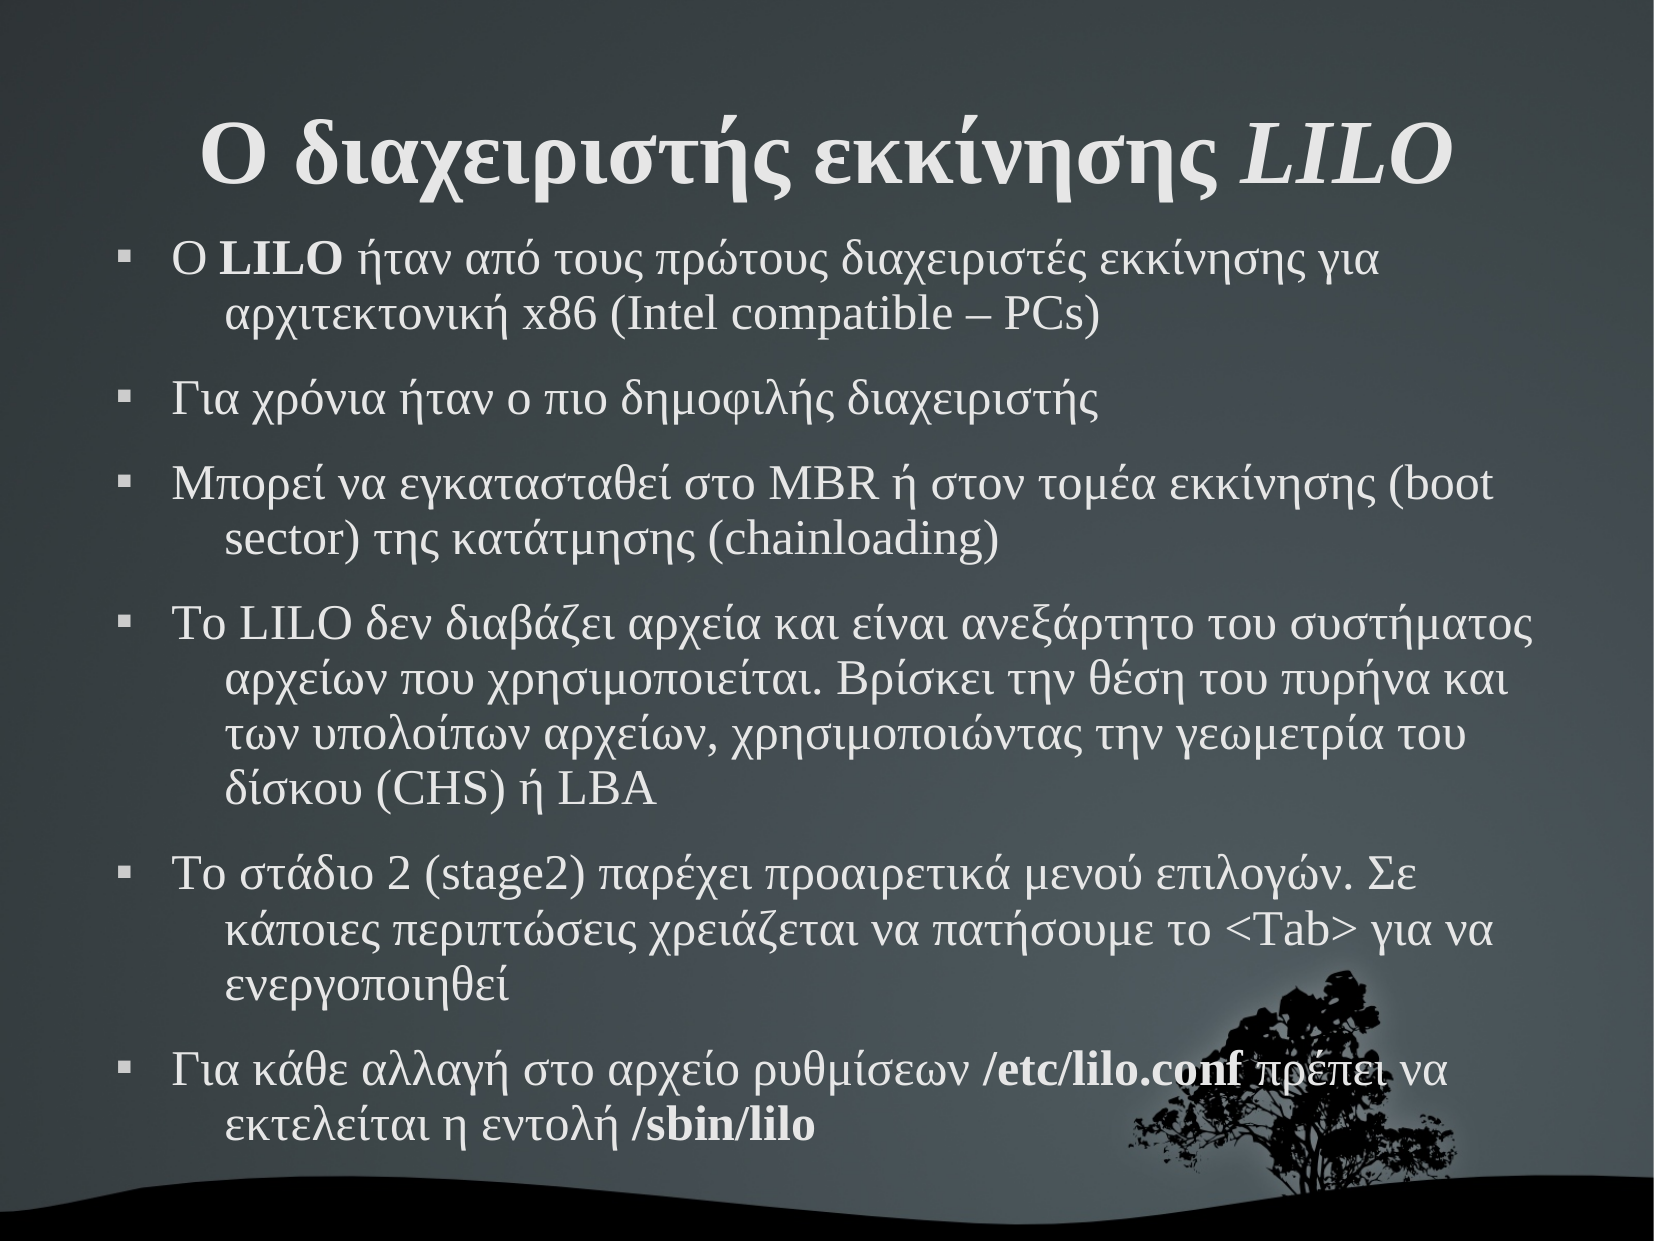

# Ο διαχειριστής εκκίνησης LILO
O LILO ήταν από τους πρώτους διαχειριστές εκκίνησης για αρχιτεκτονική x86 (Intel compatible – PCs)
Για χρόνια ήταν ο πιο δημοφιλής διαχειριστής
Μπορεί να εγκατασταθεί στο MBR ή στον τομέα εκκίνησης (boot sector) της κατάτμησης (chainloading)
To LILO δεν διαβάζει αρχεία και είναι ανεξάρτητο του συστήματος αρχείων που χρησιμοποιείται. Βρίσκει την θέση του πυρήνα και των υπολοίπων αρχείων, χρησιμοποιώντας την γεωμετρία του δίσκου (CHS) ή LBA
Το στάδιο 2 (stage2) παρέχει προαιρετικά μενού επιλογών. Σε κάποιες περιπτώσεις χρειάζεται να πατήσουμε το <Tab> για να ενεργοποιηθεί
Για κάθε αλλαγή στο αρχείο ρυθμίσεων /etc/lilo.conf πρέπει να εκτελείται η εντολή /sbin/lilo